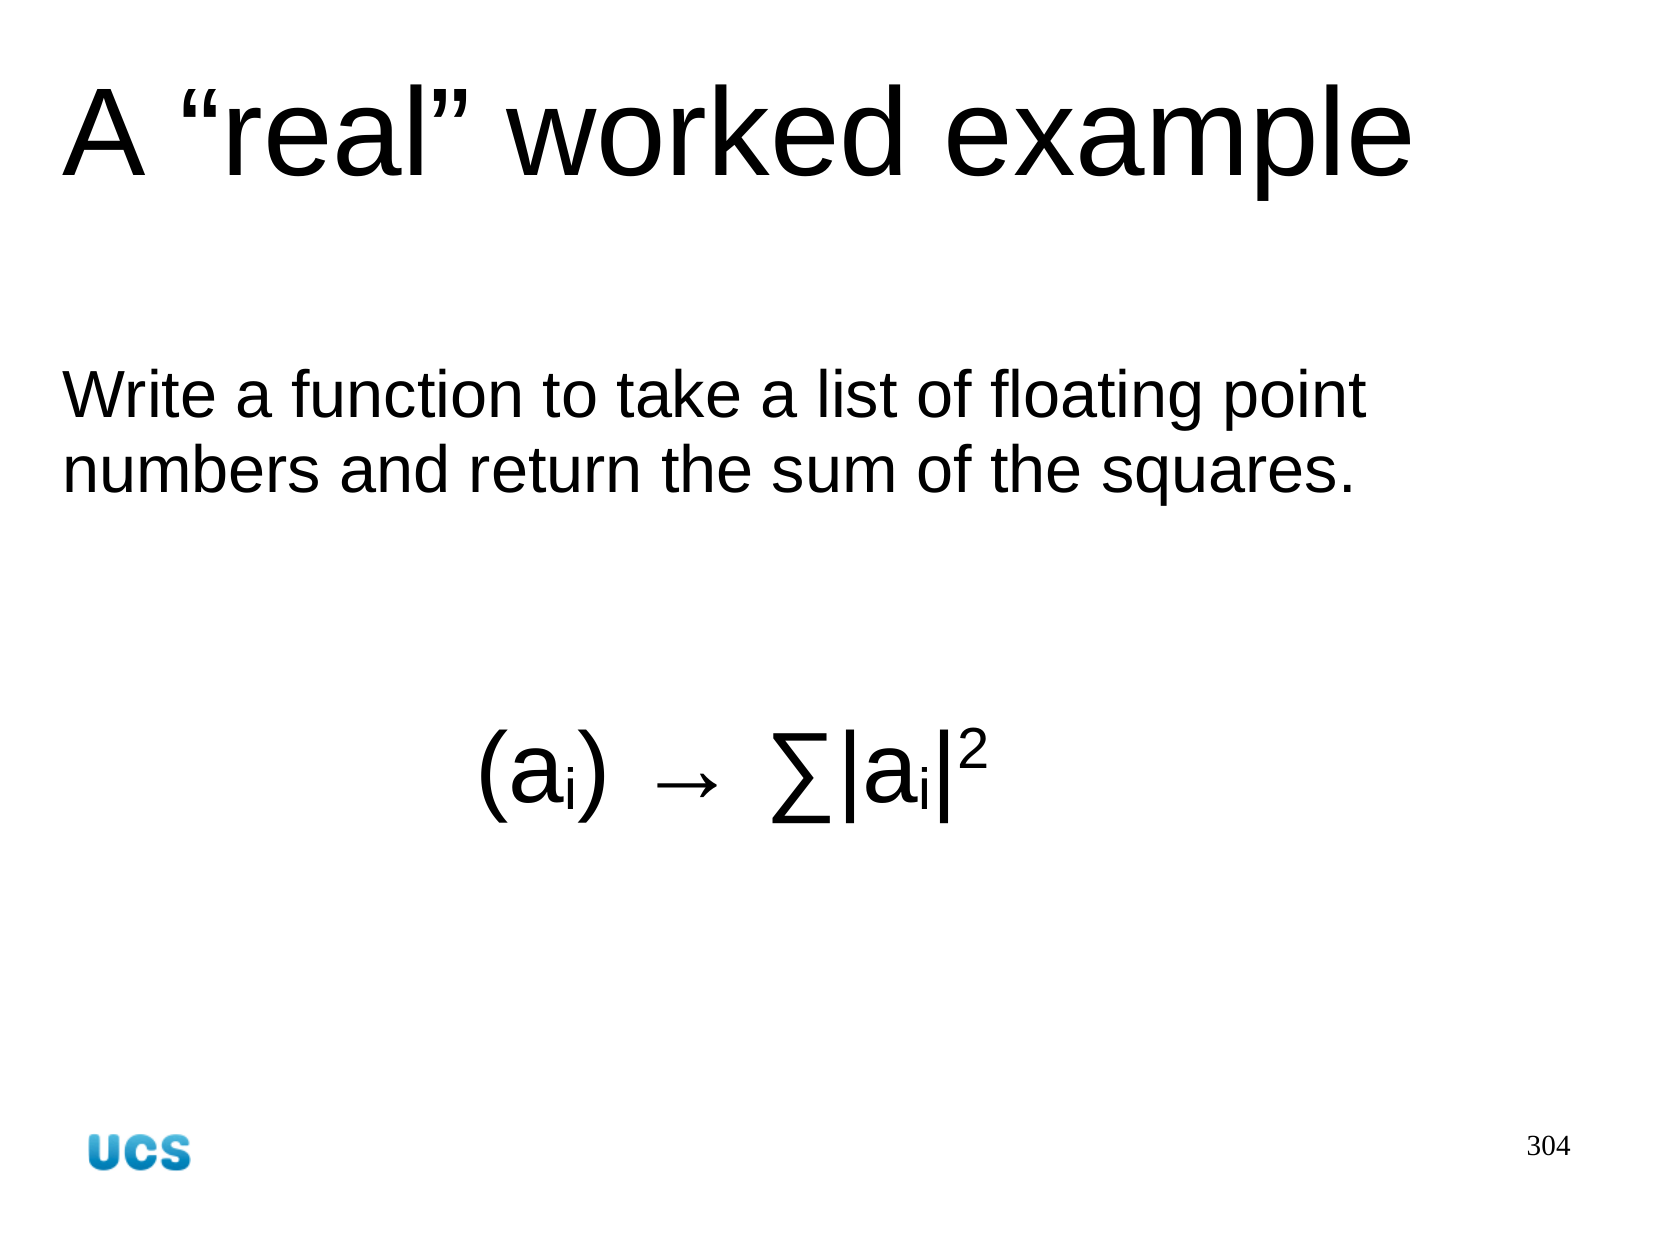

A “real” worked example
Write a function to take a list of floating point
numbers and return the sum of the squares.
(ai) → ∑|ai|2
304